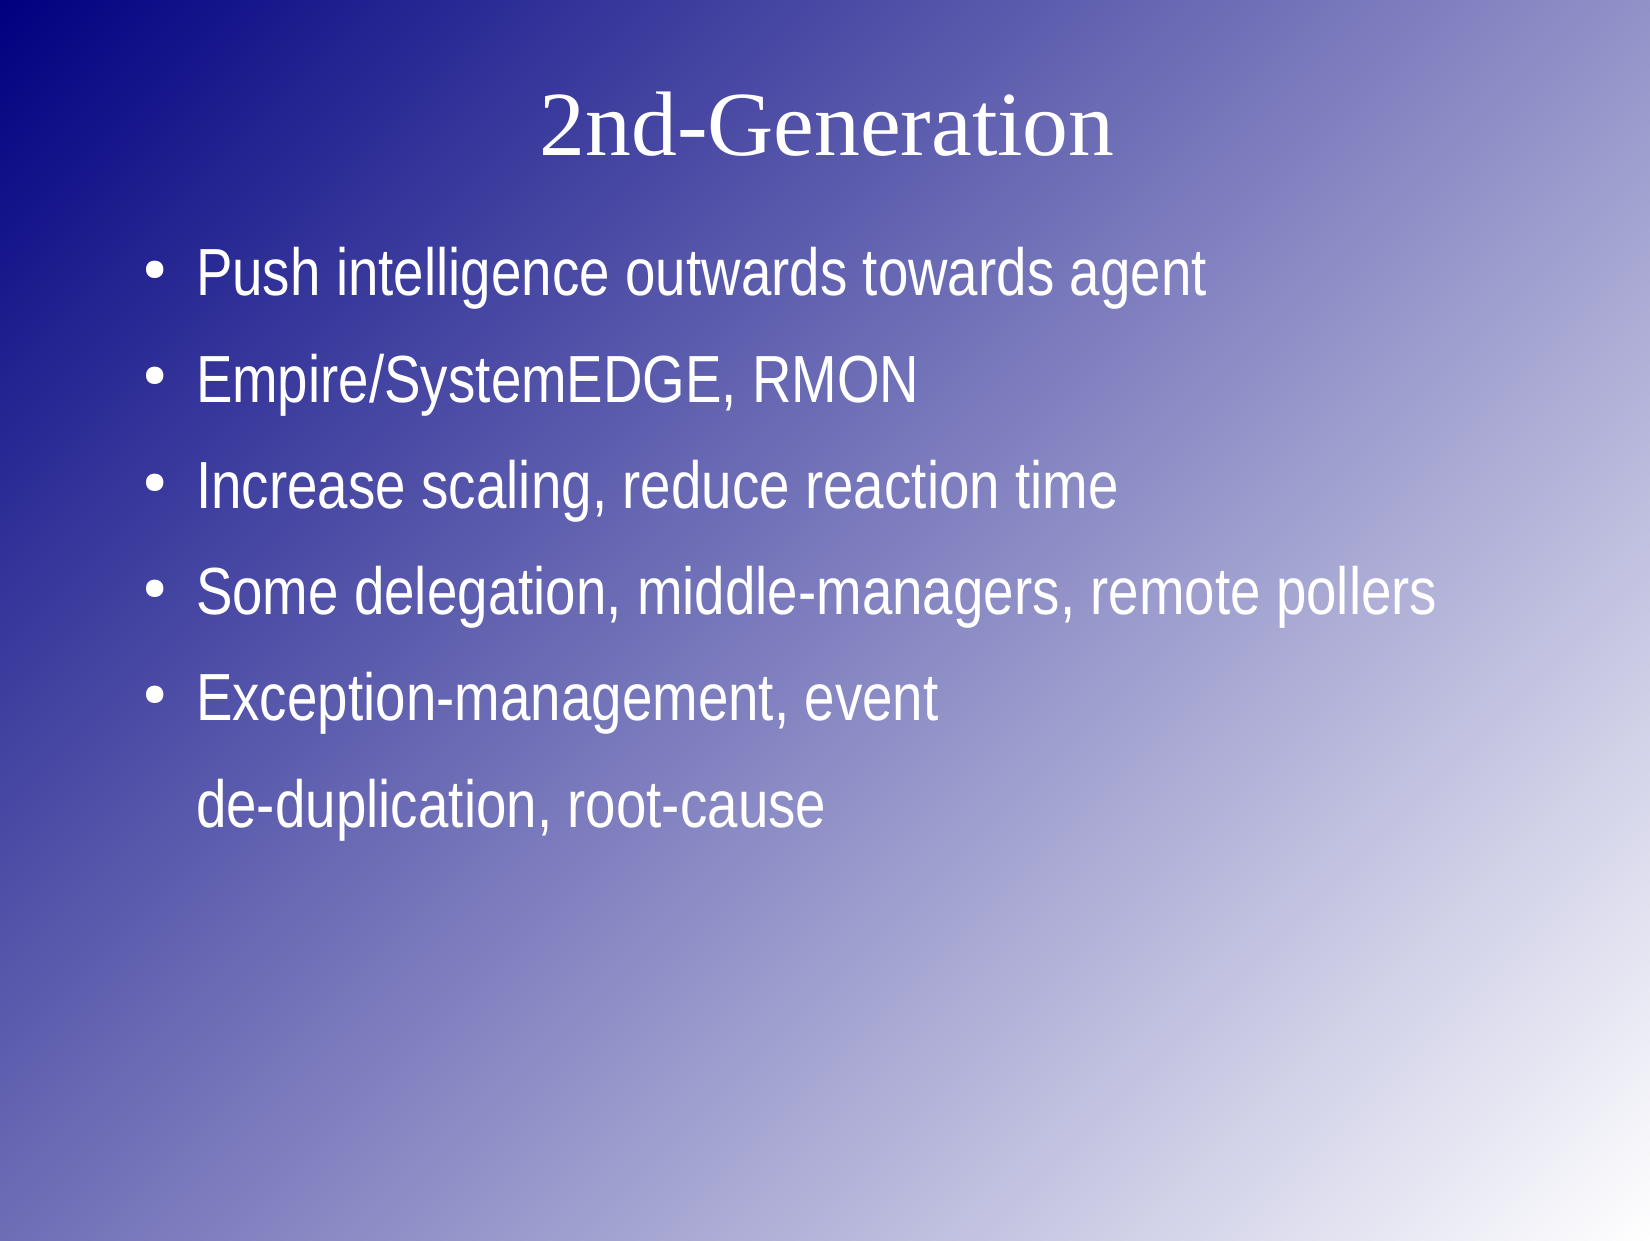

# 2nd-Generation
Push intelligence outwards towards agent
Empire/SystemEDGE, RMON
Increase scaling, reduce reaction time
Some delegation, middle-managers, remote pollers
Exception-management, event
de-duplication, root-cause